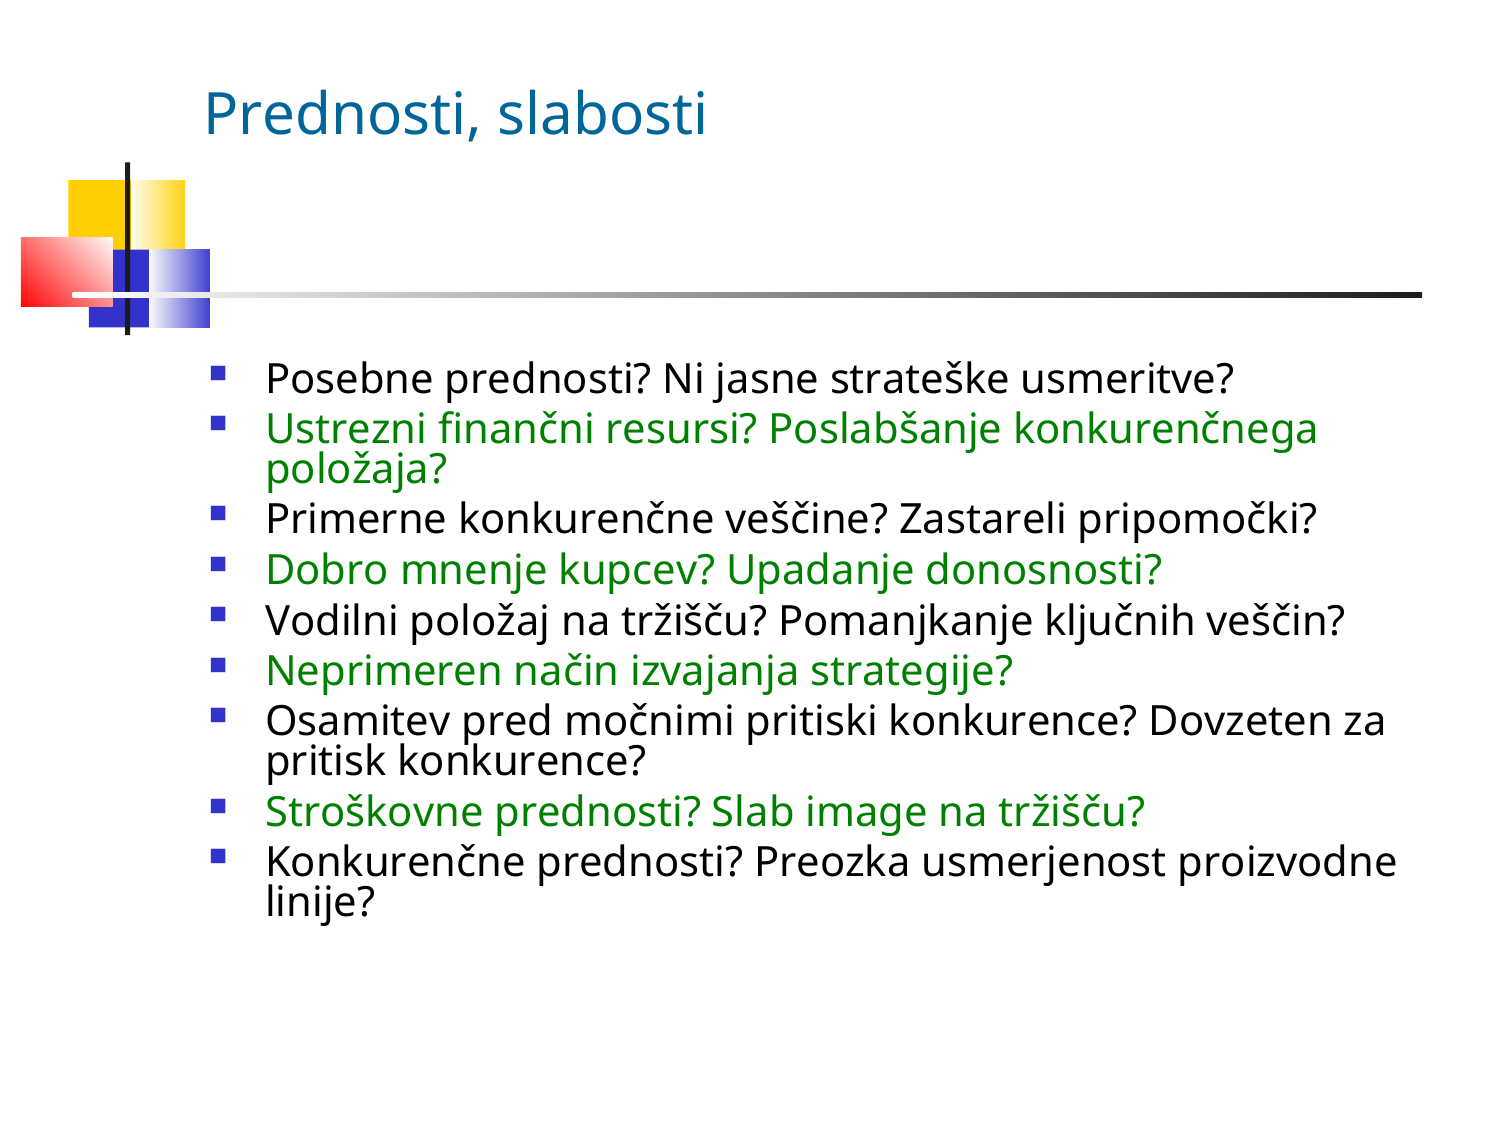

# Prednosti, slabosti
Posebne prednosti? Ni jasne strateške usmeritve?
Ustrezni finančni resursi? Poslabšanje konkurenčnega položaja?
Primerne konkurenčne veščine? Zastareli pripomočki?
Dobro mnenje kupcev? Upadanje donosnosti?
Vodilni položaj na tržišču? Pomanjkanje ključnih veščin?
Neprimeren način izvajanja strategije?
Osamitev pred močnimi pritiski konkurence? Dovzeten za pritisk konkurence?
Stroškovne prednosti? Slab image na tržišču?
Konkurenčne prednosti? Preozka usmerjenost proizvodne linije?